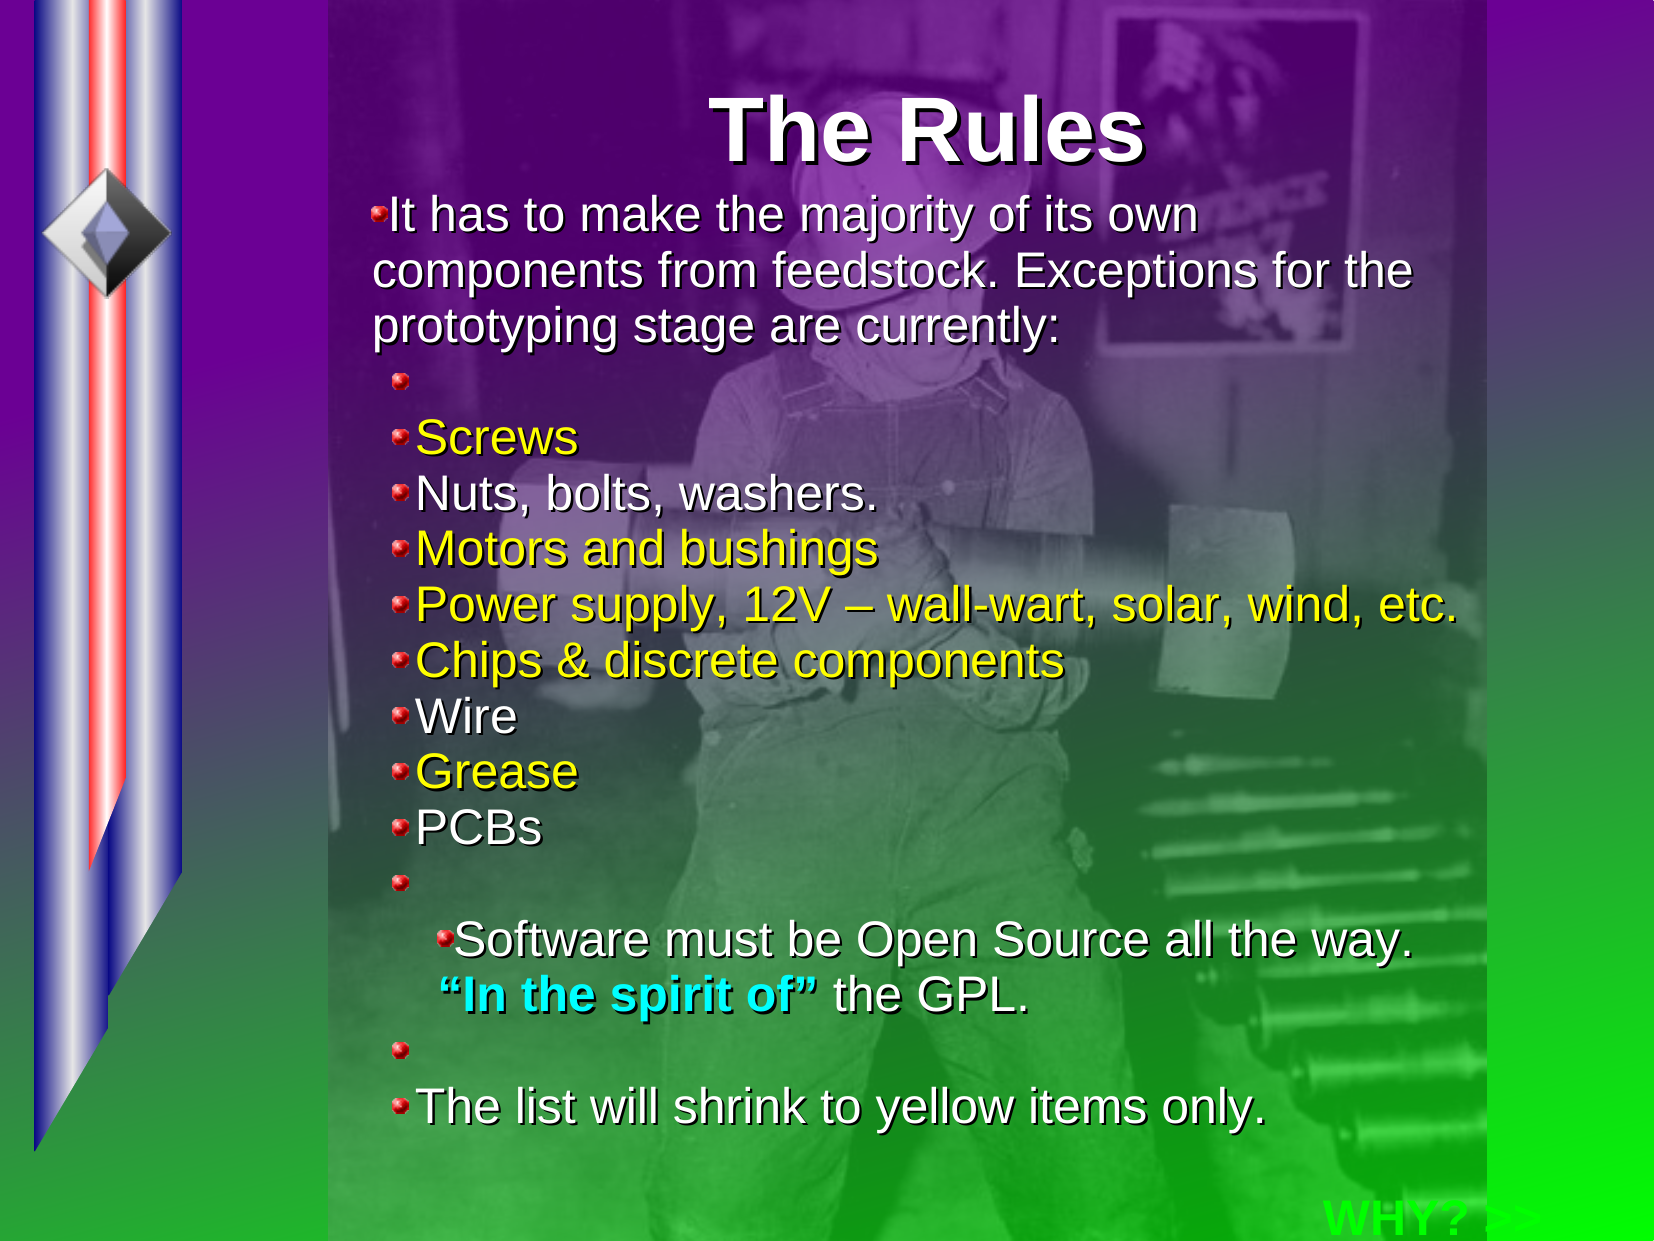

# The Rules
It has to make the majority of its own components from feedstock. Exceptions for the prototyping stage are currently:
Screws
Nuts, bolts, washers.
Motors and bushings
Power supply, 12V – wall-wart, solar, wind, etc.
Chips & discrete components
Wire
Grease
PCBs
Software must be Open Source all the way.
“In the spirit of” the GPL.
The list will shrink to yellow items only.
WHY? >>